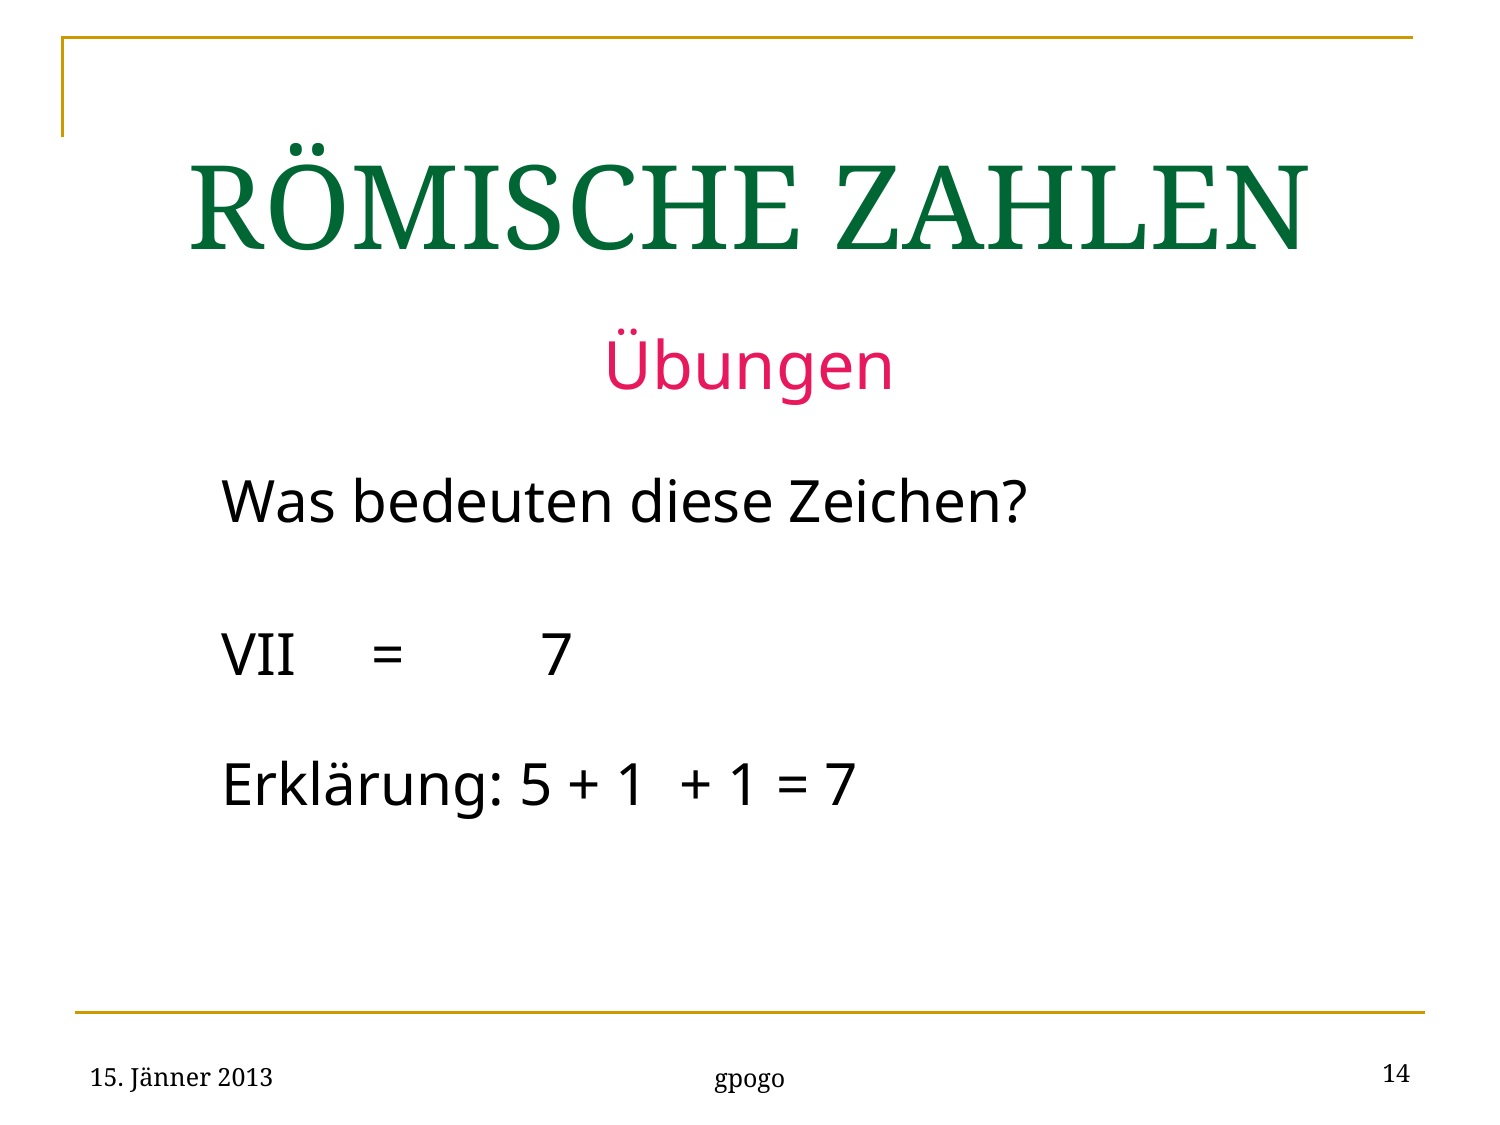

# RÖMISCHE ZAHLEN
Übungen
Was bedeuten diese Zeichen?
VII	=
7
Erklärung: 5 + 1 + 1 = 7
15. Jänner 2013
gpogo